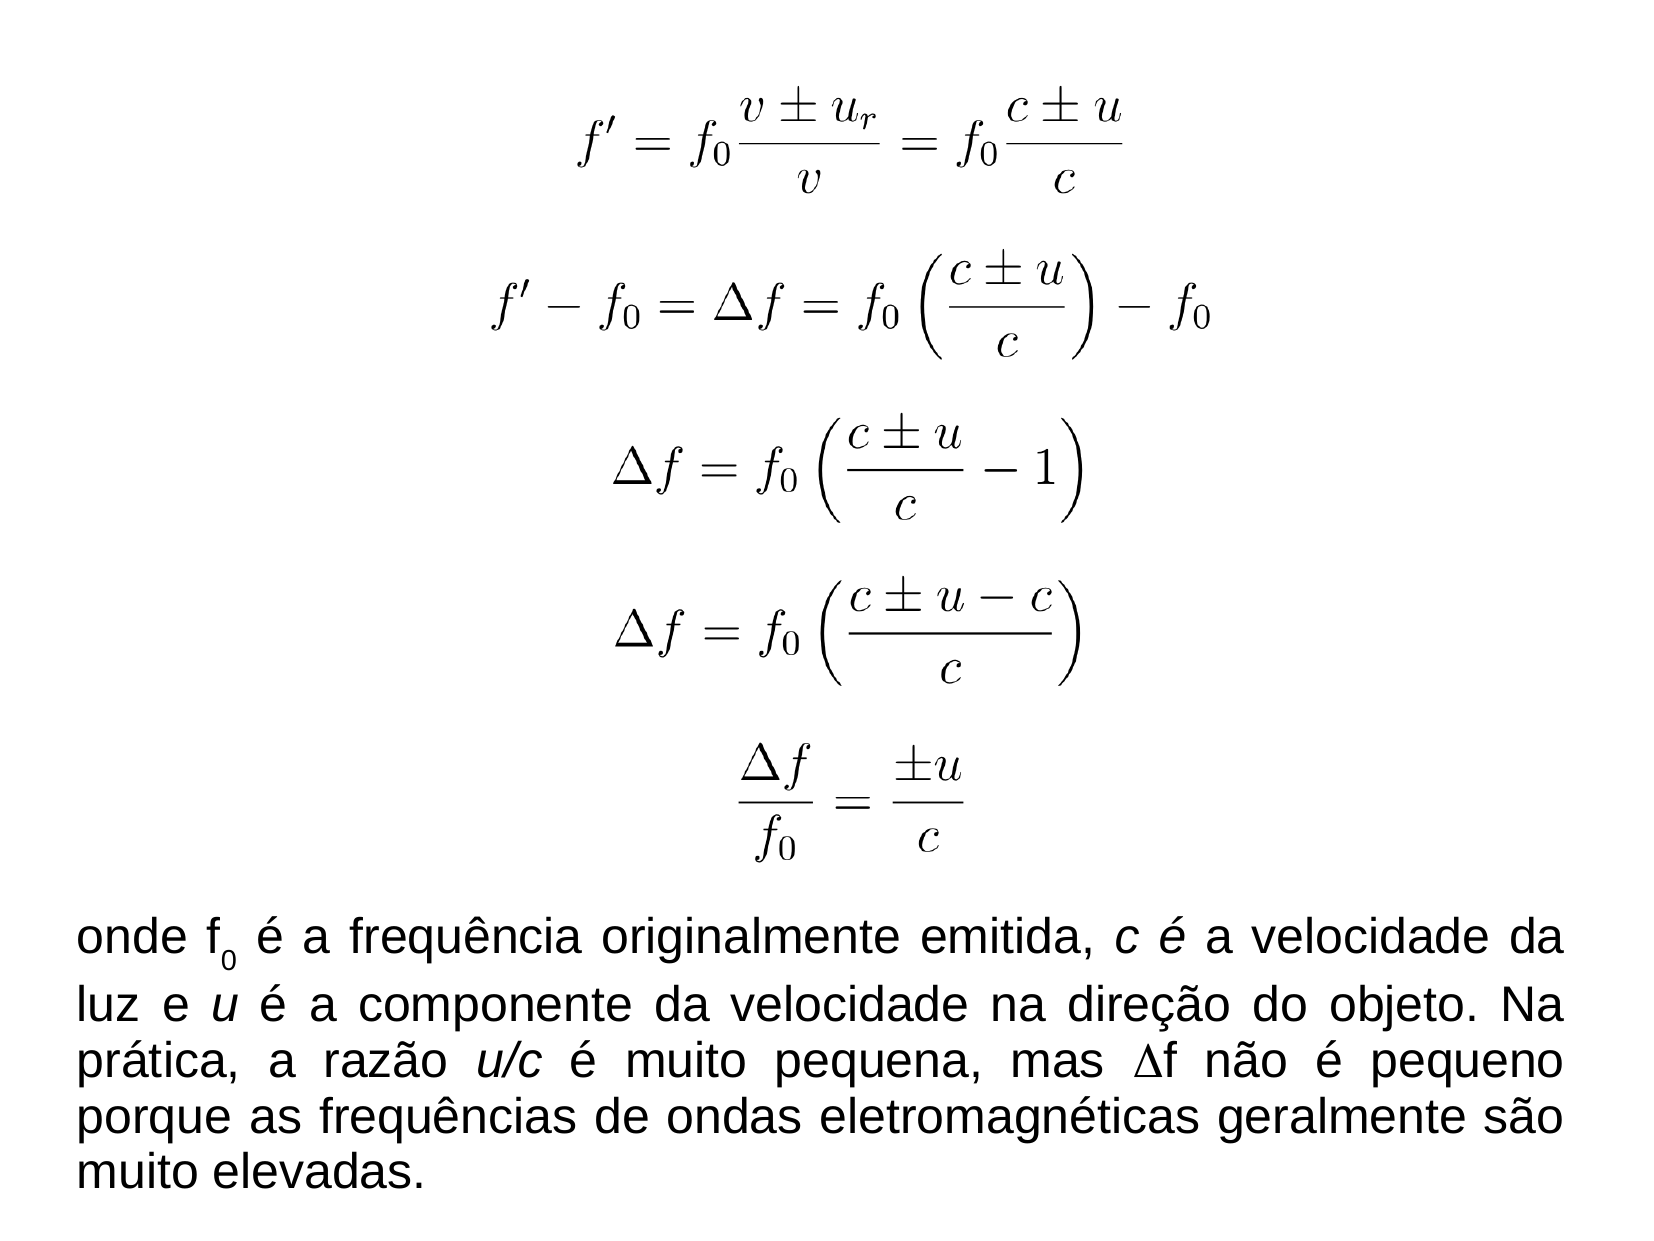

# onde f0 é a frequência originalmente emitida, c é a velocidade da luz e u é a componente da velocidade na direção do objeto. Na prática, a razão u/c é muito pequena, mas Df não é pequeno porque as frequências de ondas eletromagnéticas geralmente são muito elevadas.